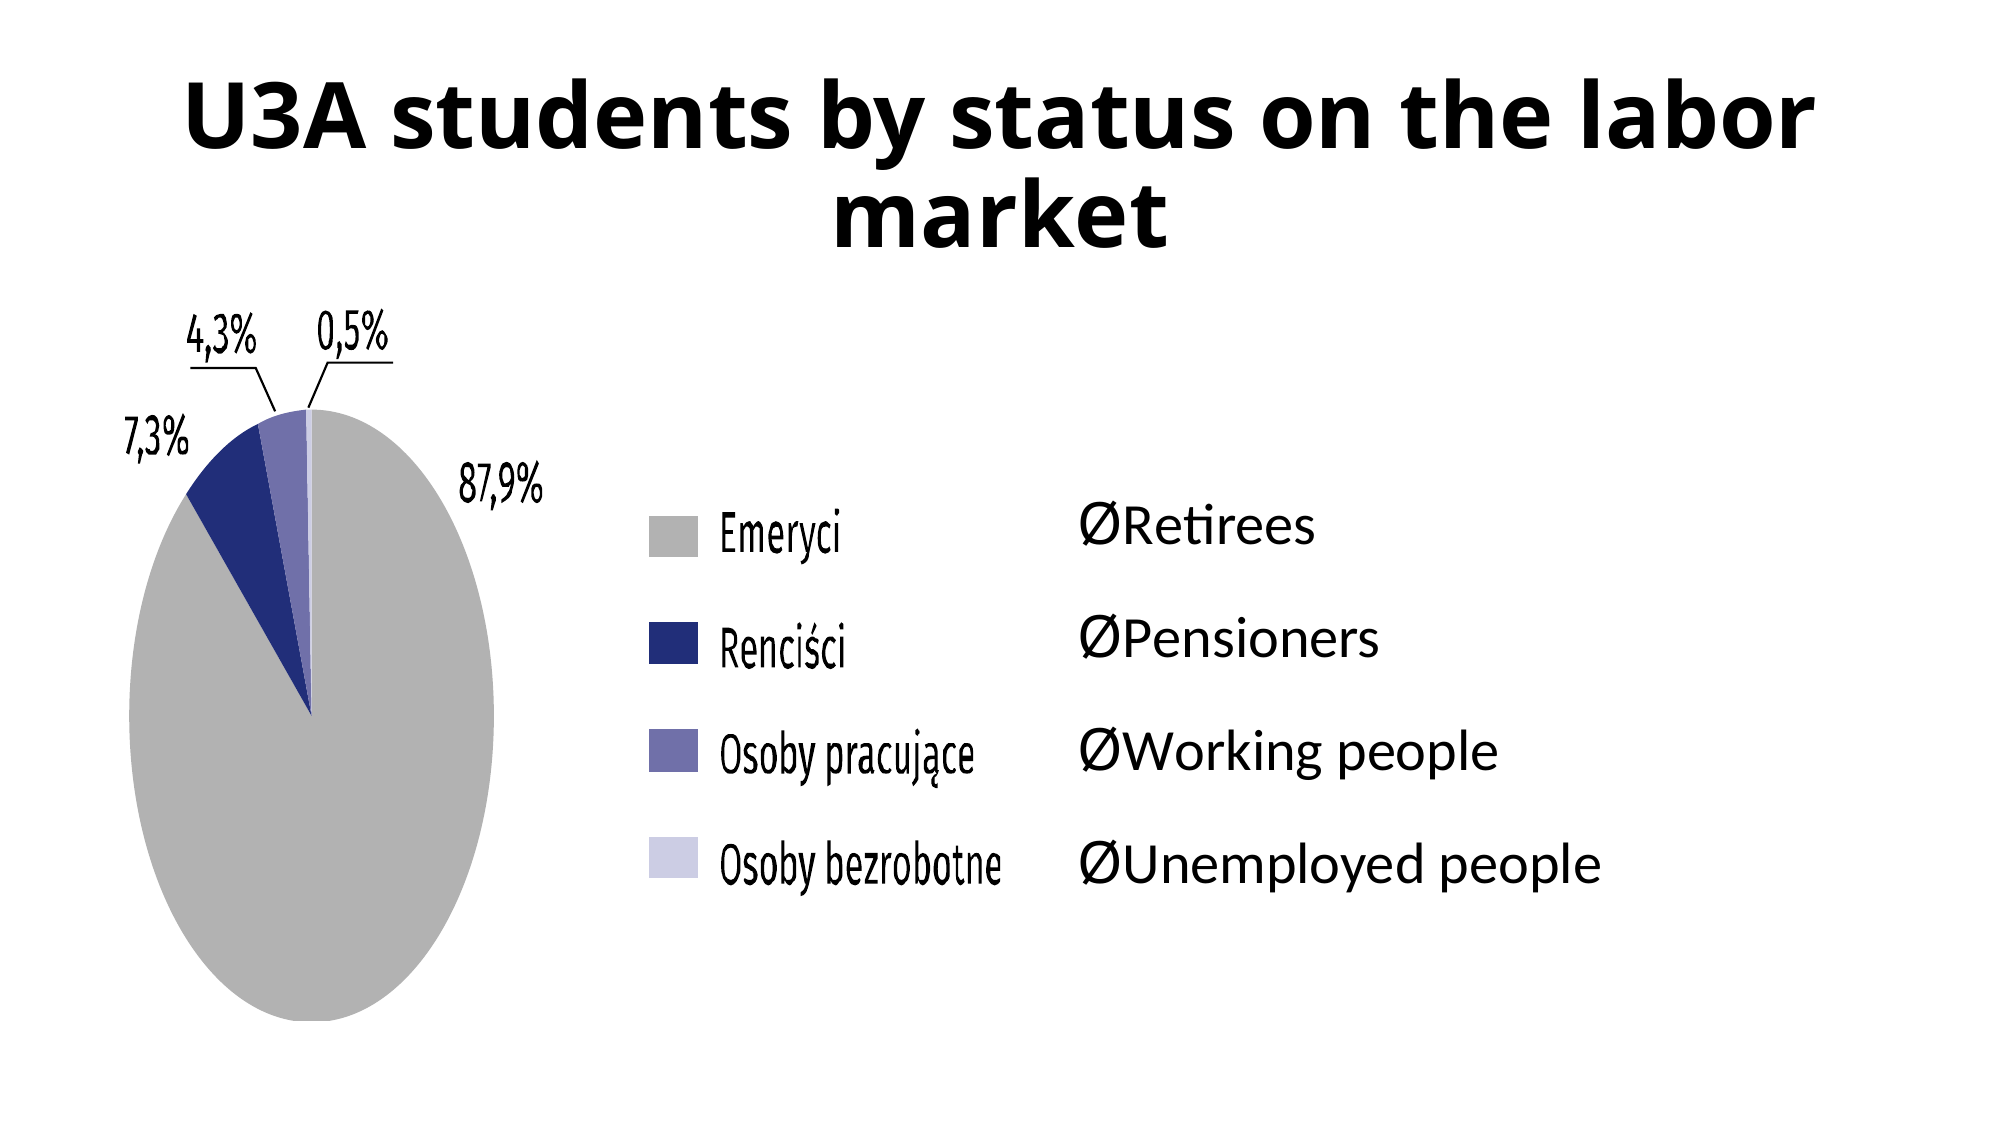

# U3A students by status on the labor market
Retirees
Pensioners
Working people
Unemployed people